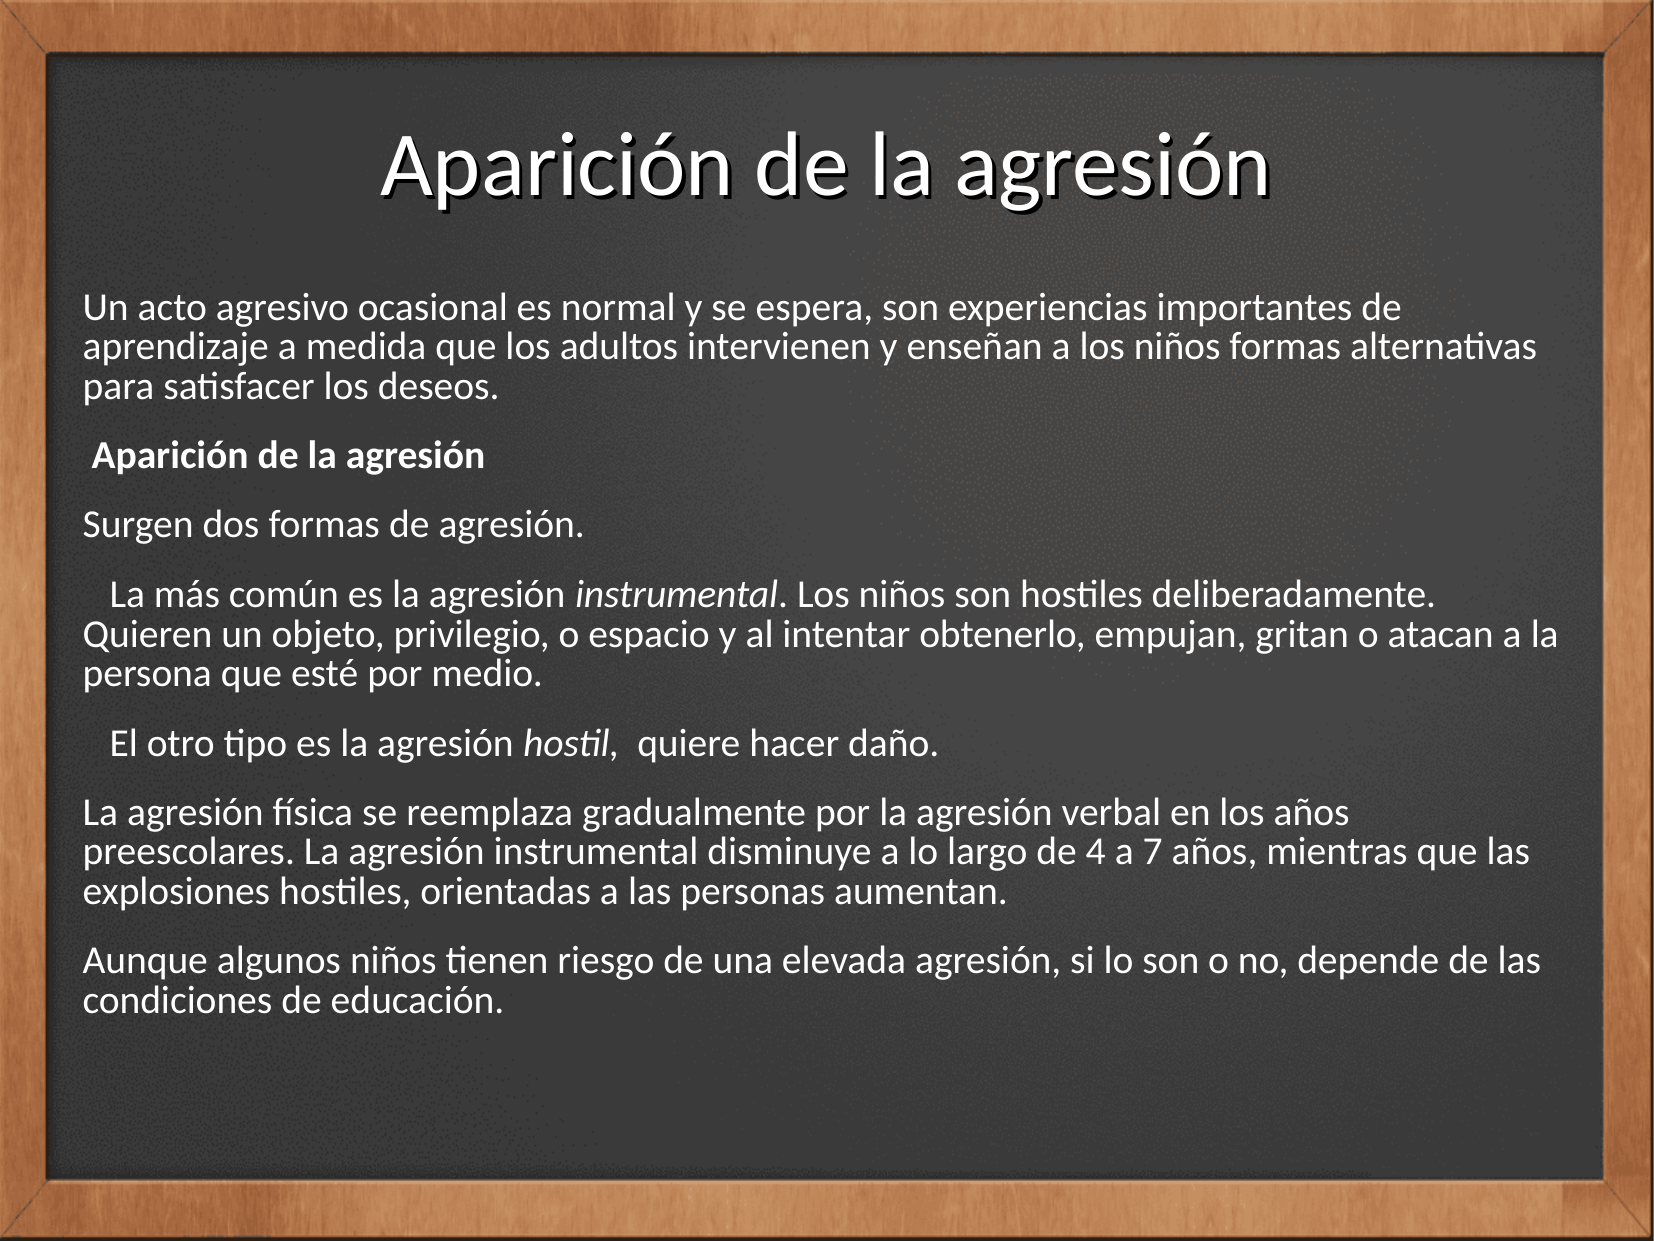

# Aparición de la agresión
Un acto agresivo ocasional es normal y se espera, son experiencias importantes de aprendizaje a medida que los adultos intervienen y enseñan a los niños formas alternativas para satisfacer los deseos.
 Aparición de la agresión
Surgen dos formas de agresión.
 La más común es la agresión instrumental. Los niños son hostiles deliberadamente. Quieren un objeto, privilegio, o espacio y al intentar obtenerlo, empujan, gritan o atacan a la persona que esté por medio.
 El otro tipo es la agresión hostil, quiere hacer daño.
La agresión física se reemplaza gradualmente por la agresión verbal en los años preescolares. La agresión instrumental disminuye a lo largo de 4 a 7 años, mientras que las explosiones hostiles, orientadas a las personas aumentan.
Aunque algunos niños tienen riesgo de una elevada agresión, si lo son o no, depende de las condiciones de educación.